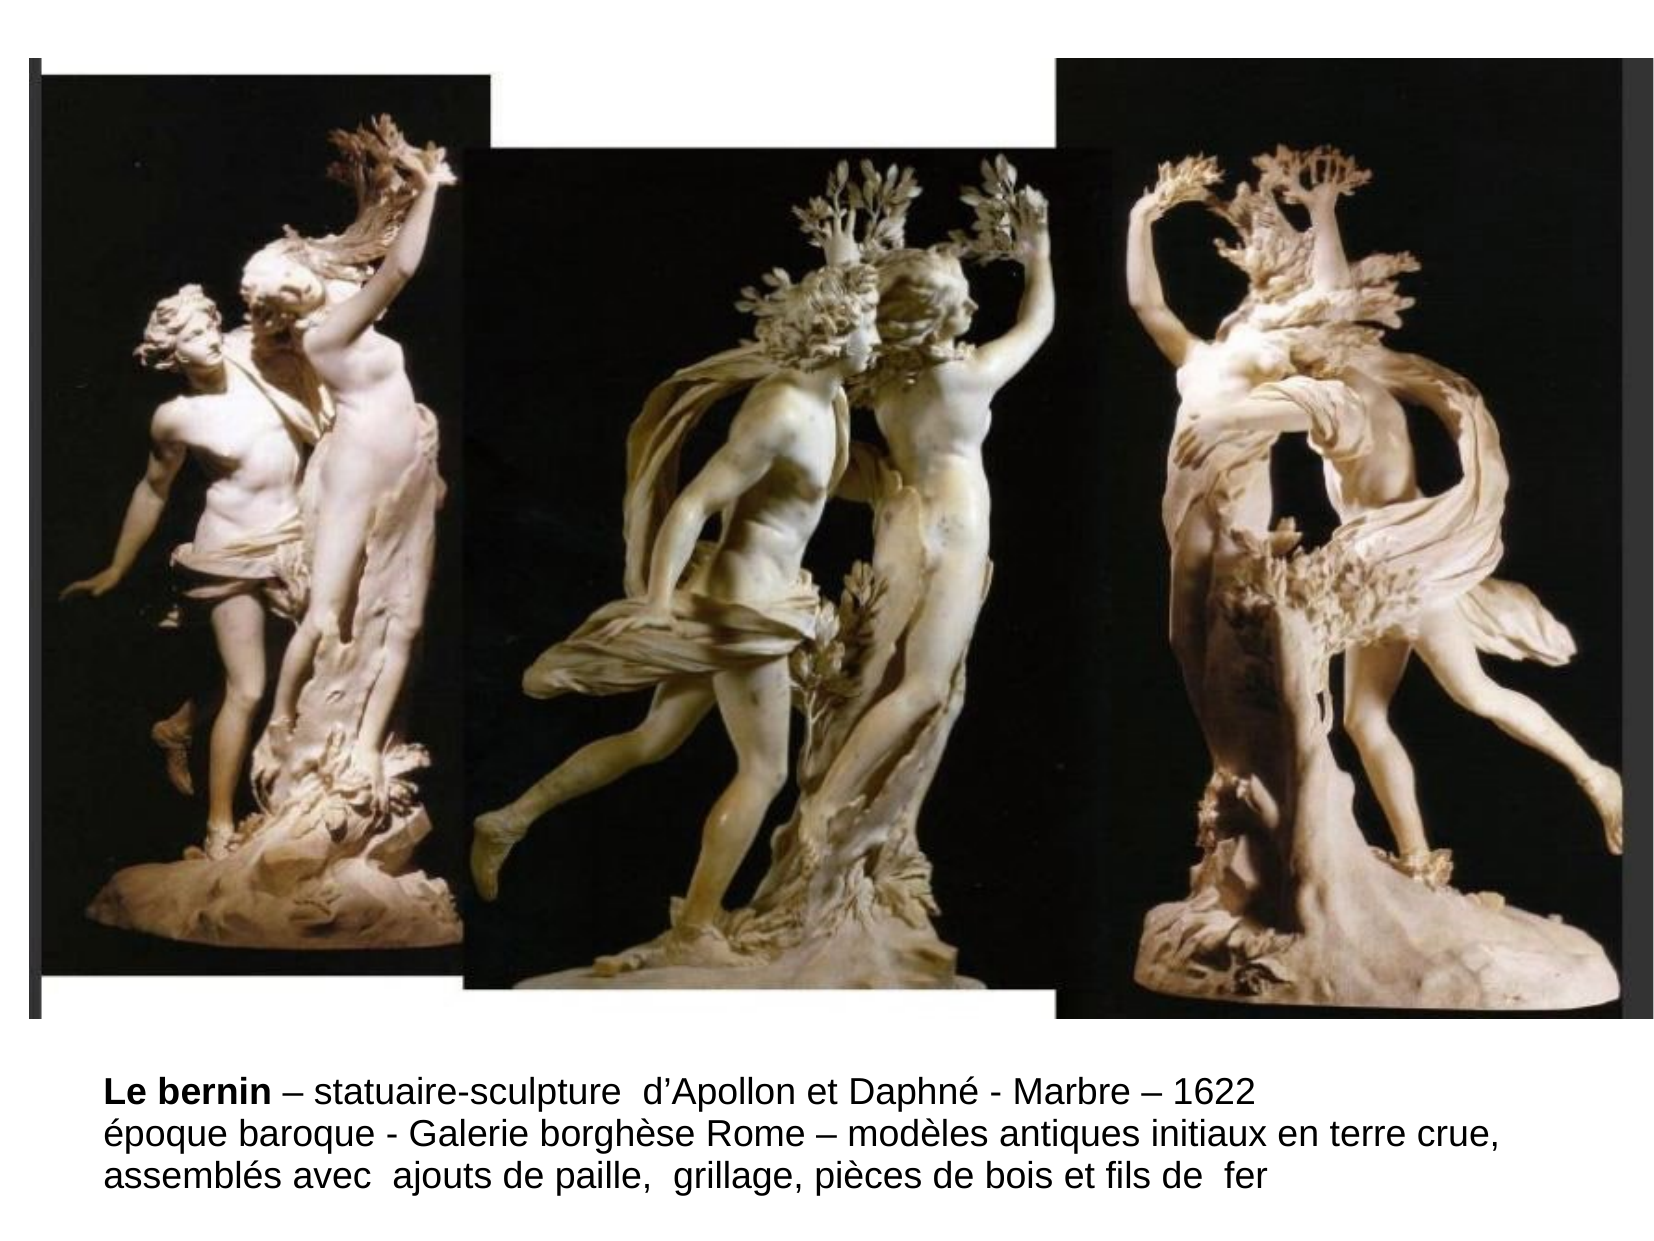

Le bernin – statuaire-sculpture d’Apollon et Daphné - Marbre – 1622
époque baroque - Galerie borghèse Rome – modèles antiques initiaux en terre crue,
assemblés avec ajouts de paille, grillage, pièces de bois et fils de fer